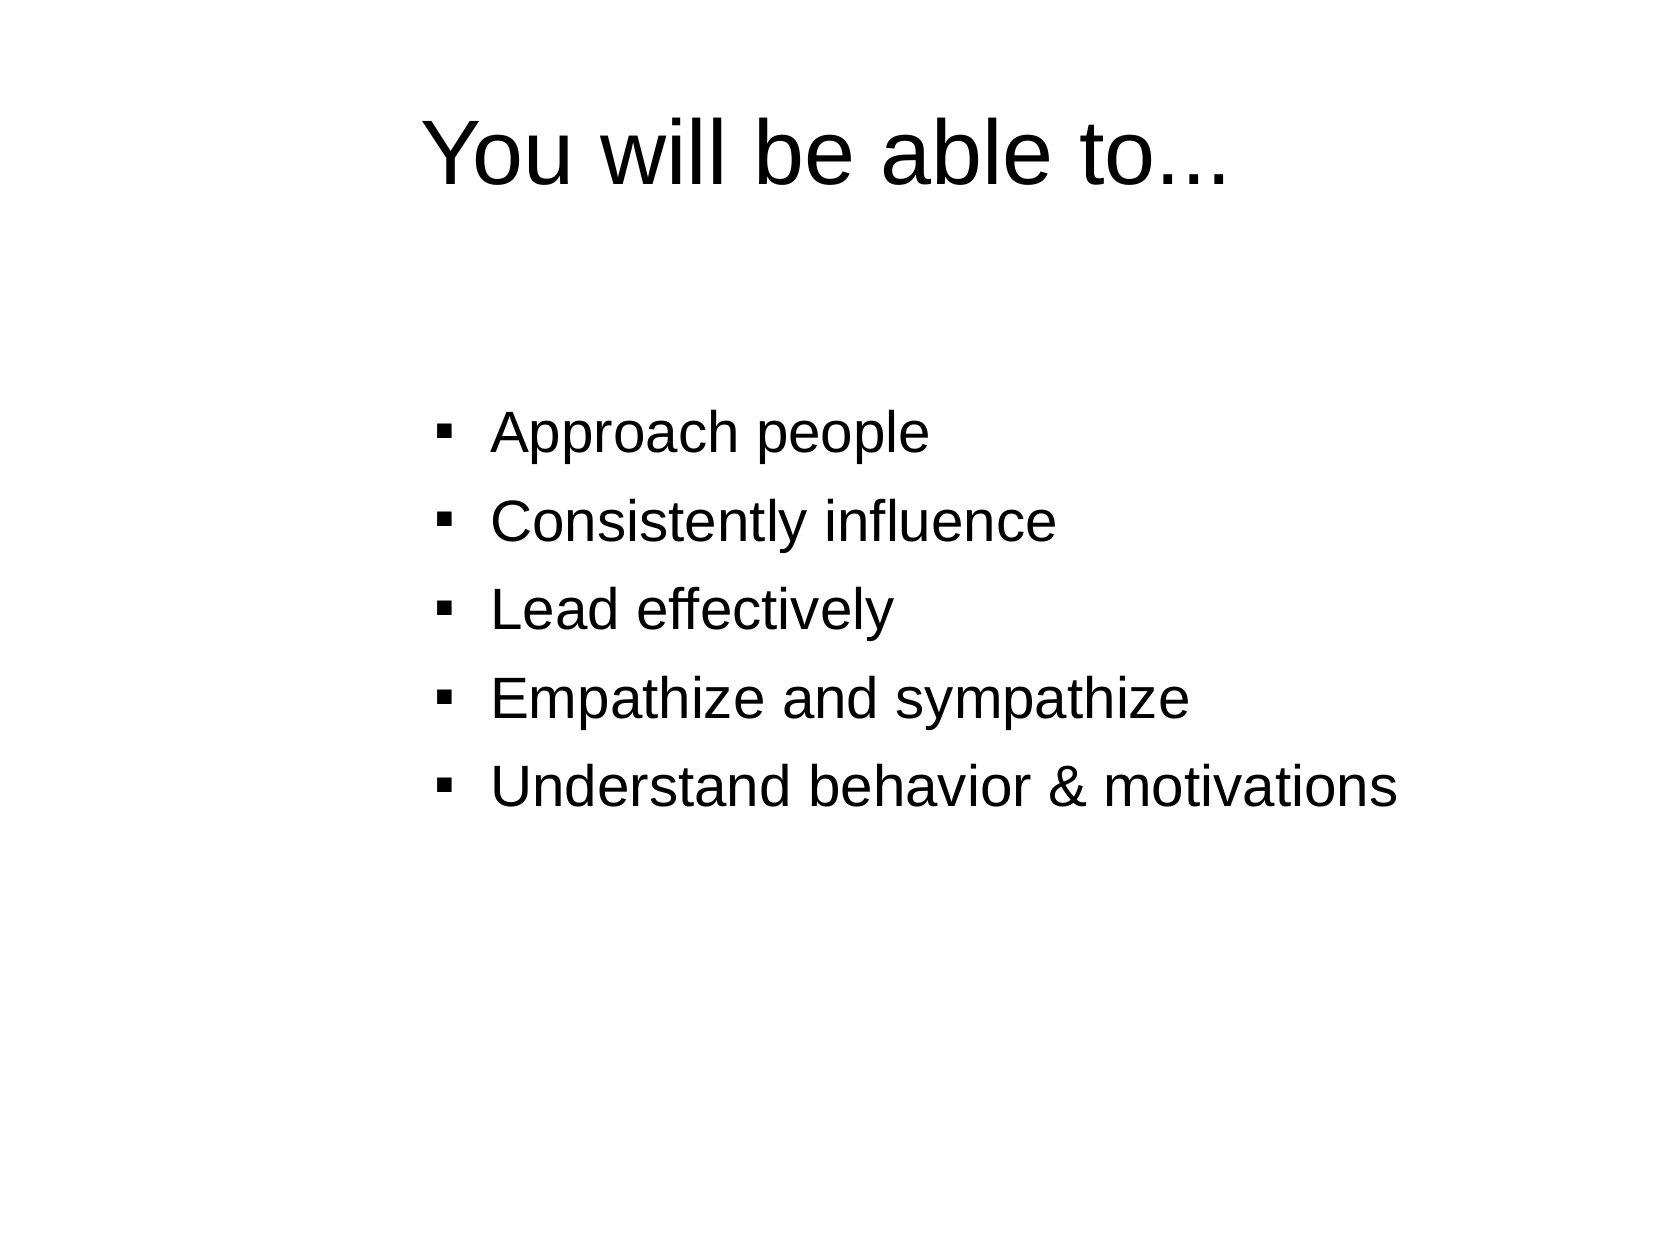

# You will be able to...
Approach people
Consistently influence
Lead effectively
Empathize and sympathize
Understand behavior & motivations